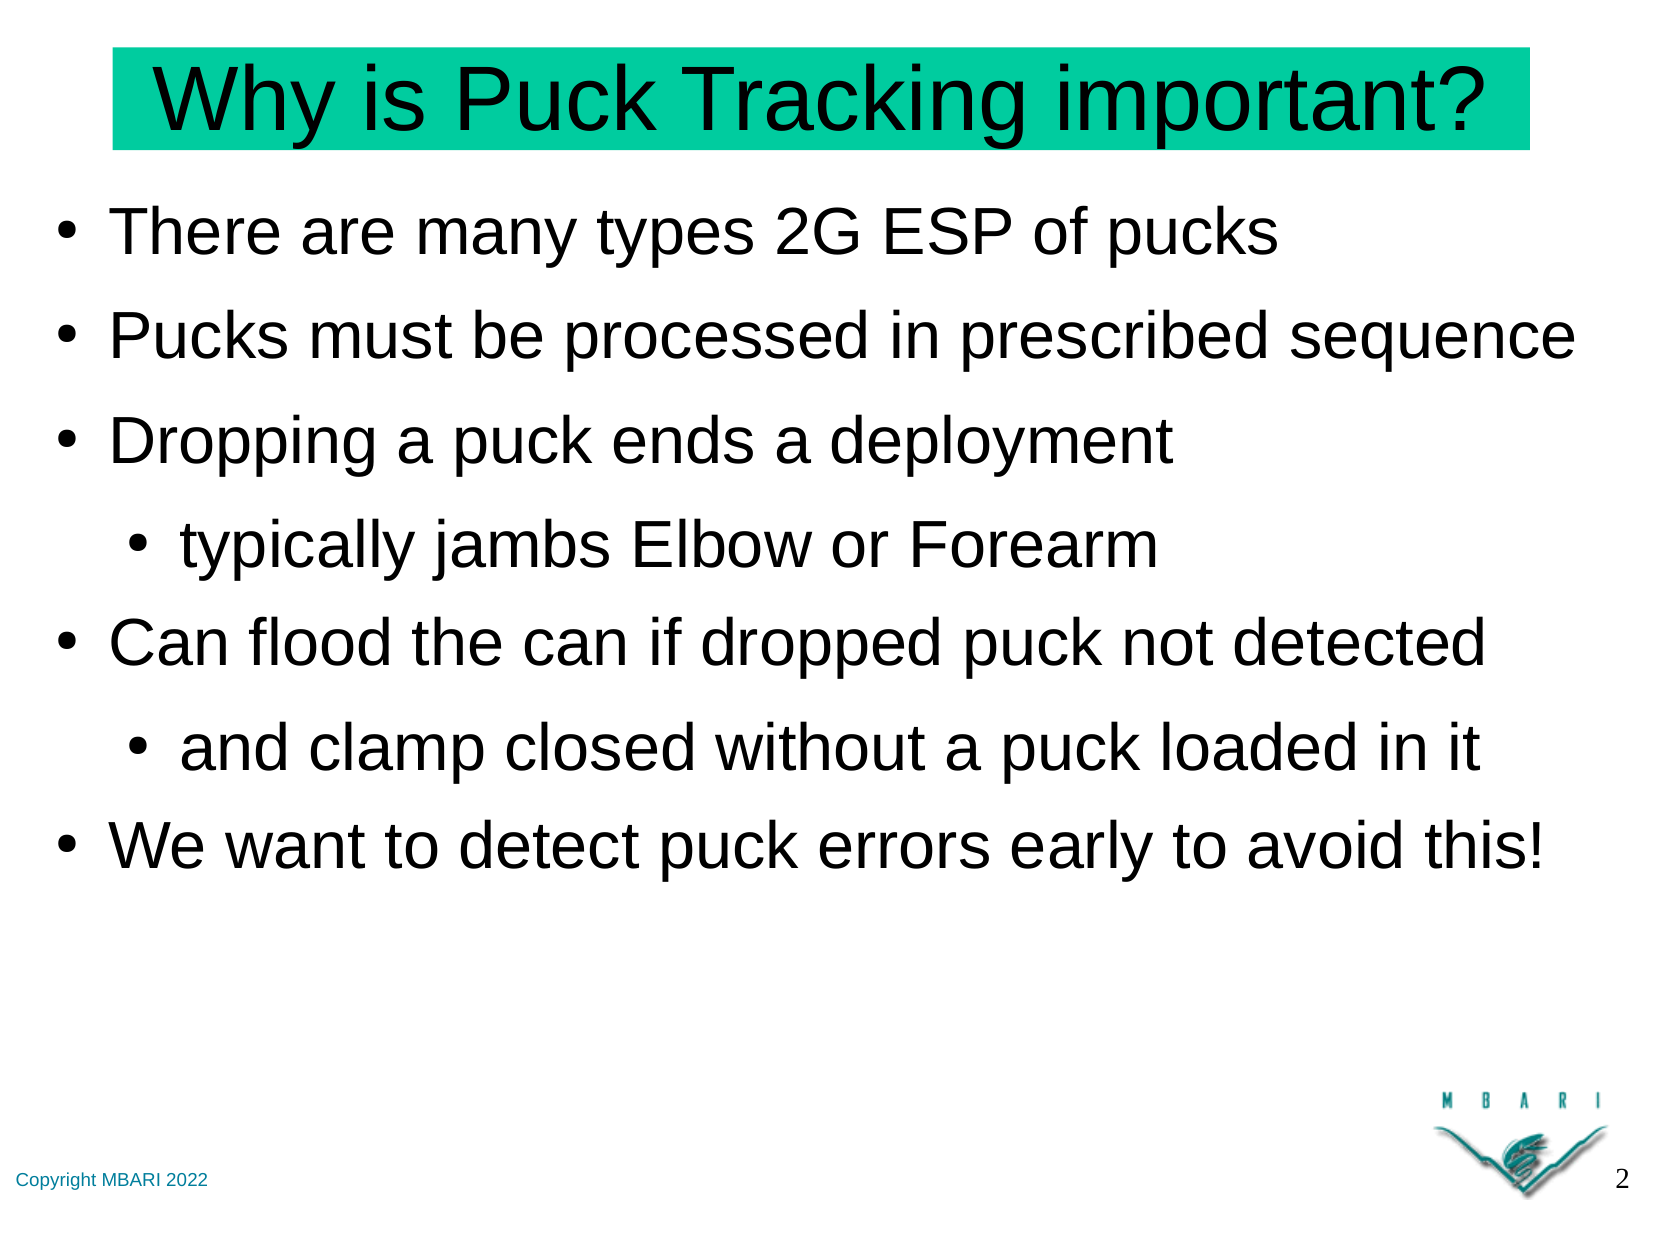

# Why is Puck Tracking important?
There are many types 2G ESP of pucks
Pucks must be processed in prescribed sequence
Dropping a puck ends a deployment
typically jambs Elbow or Forearm
Can flood the can if dropped puck not detected
and clamp closed without a puck loaded in it
We want to detect puck errors early to avoid this!